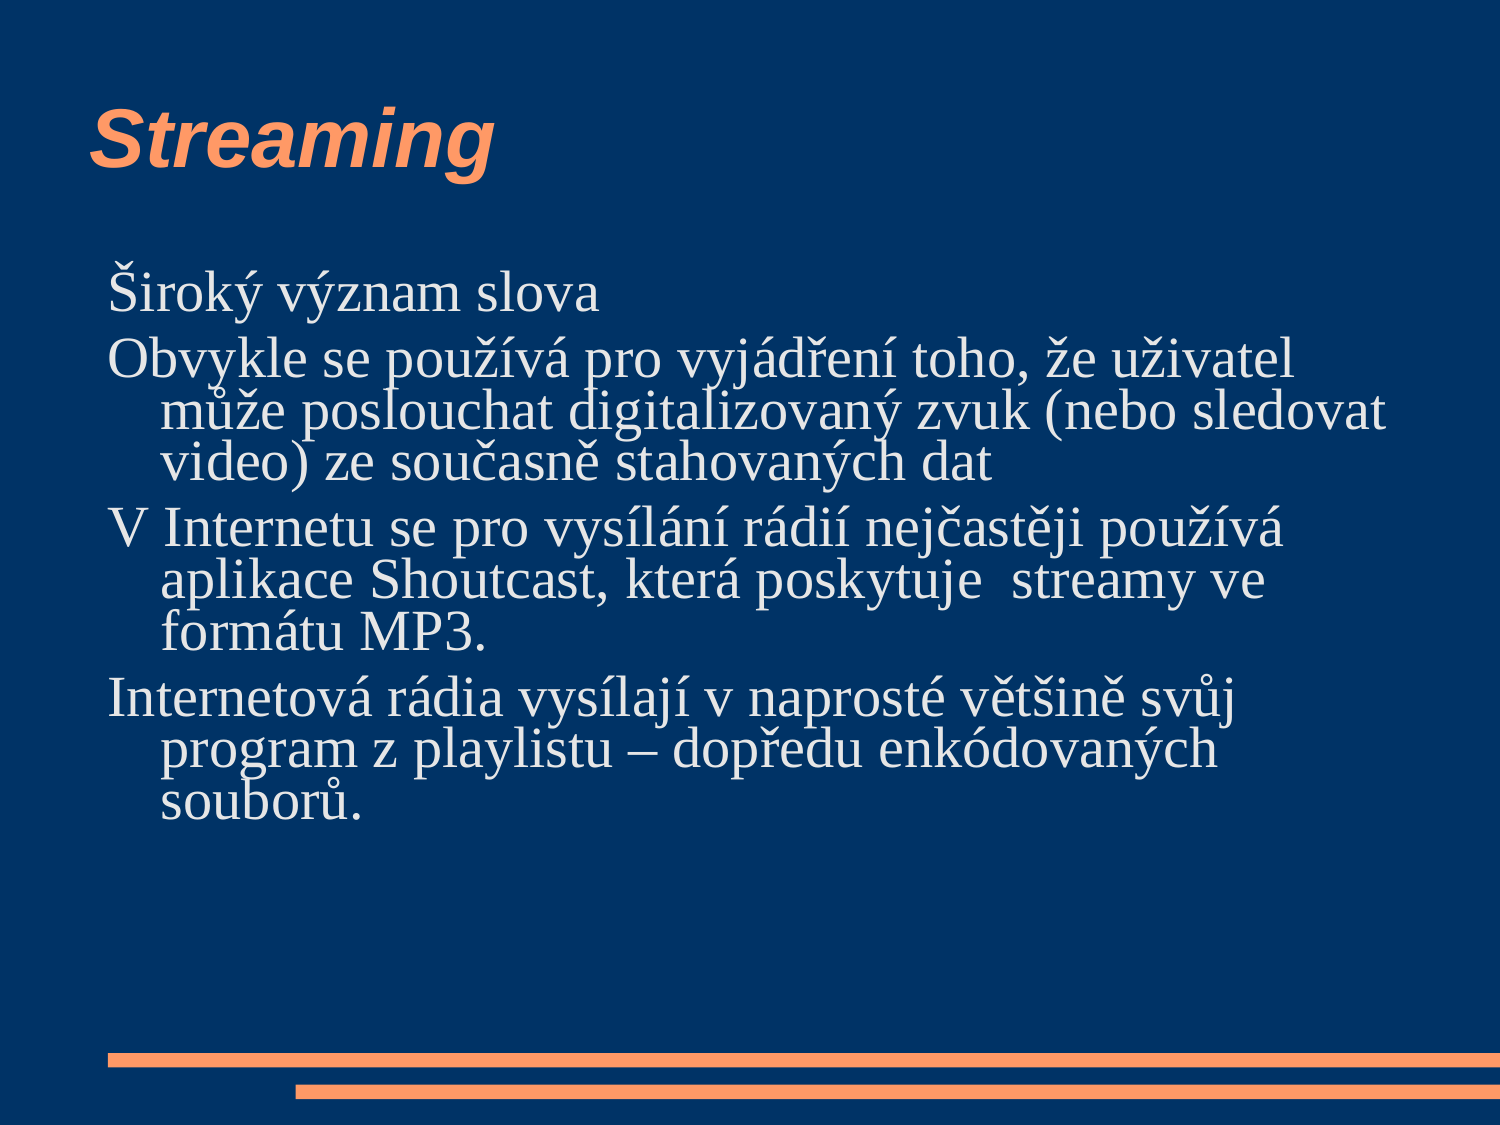

# Streaming
Široký význam slova
Obvykle se používá pro vyjádření toho, že uživatel může poslouchat digitalizovaný zvuk (nebo sledovat video) ze současně stahovaných dat
V Internetu se pro vysílání rádií nejčastěji používá aplikace Shoutcast, která poskytuje streamy ve formátu MP3.
Internetová rádia vysílají v naprosté většině svůj program z playlistu – dopředu enkódovaných souborů.